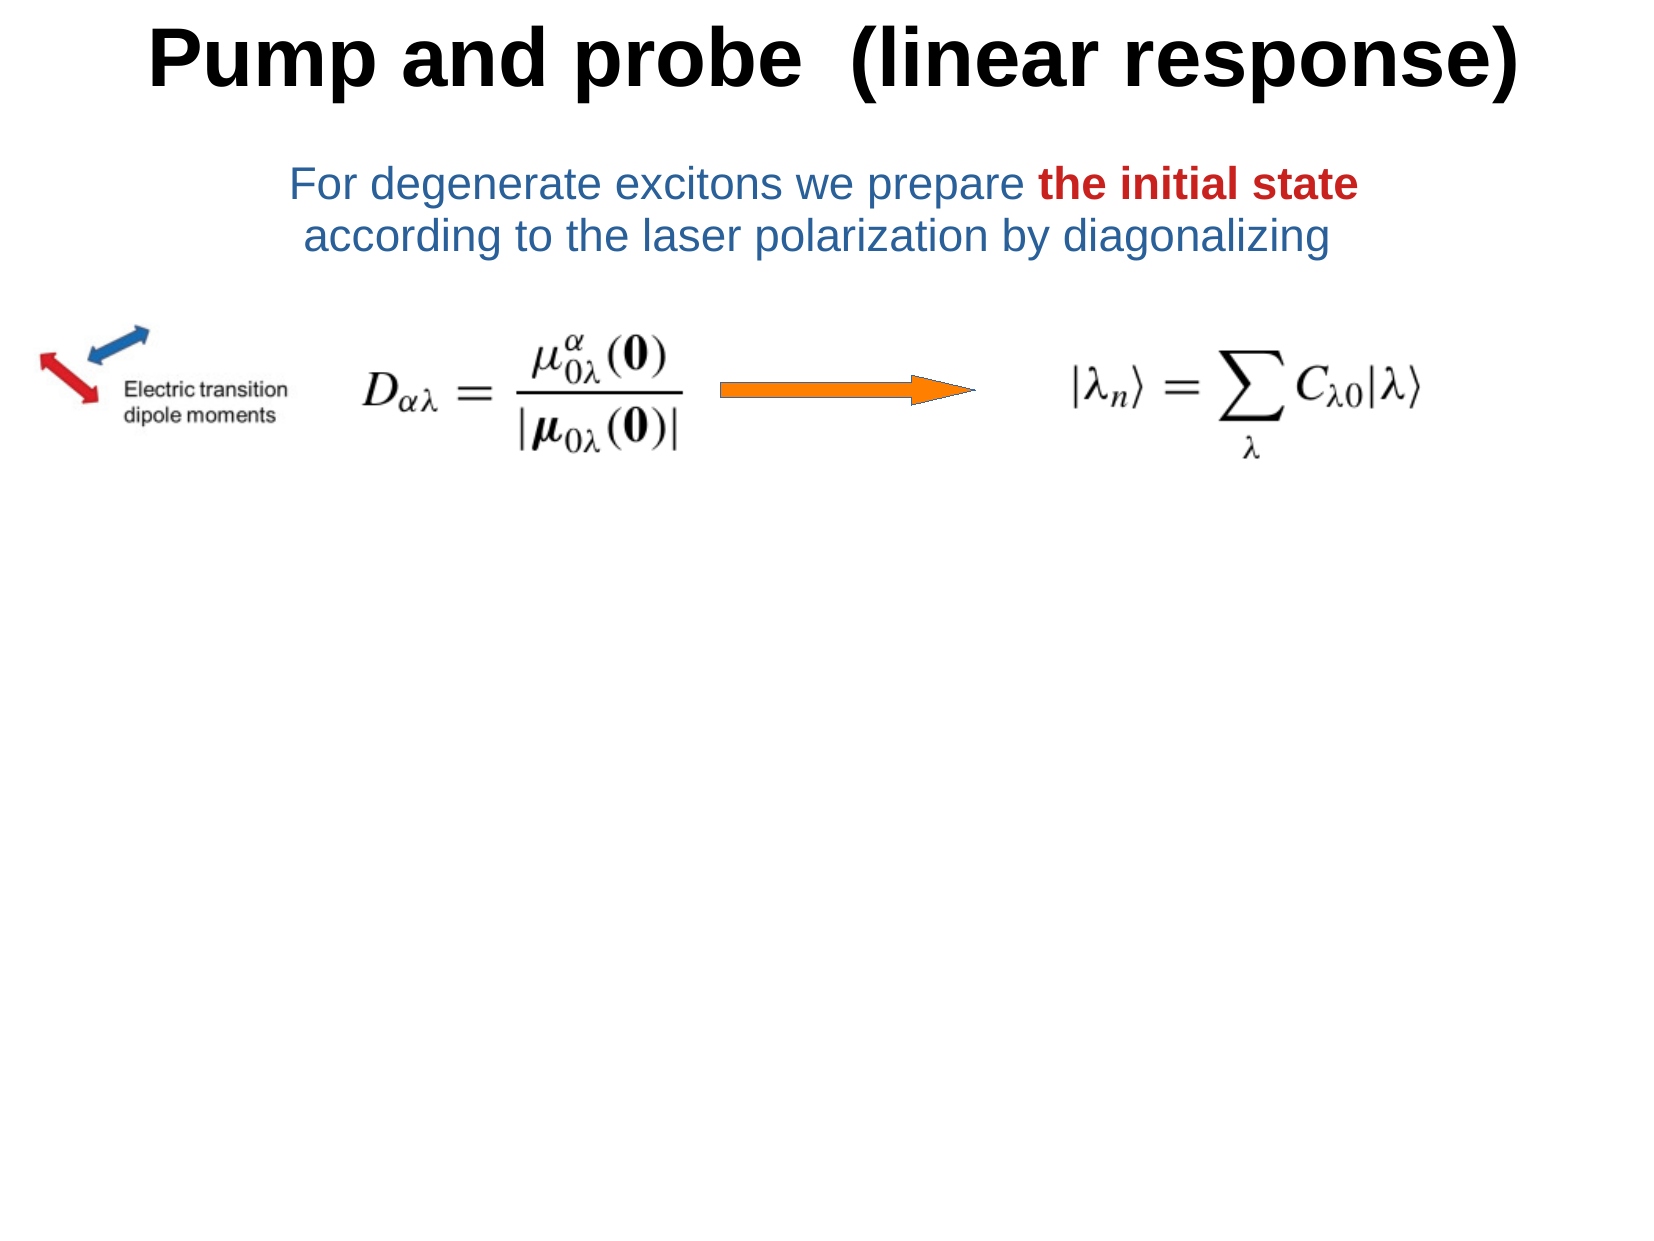

# Pump and probe (linear response)
For degenerate excitons we prepare the initial state according to the laser polarization by diagonalizing